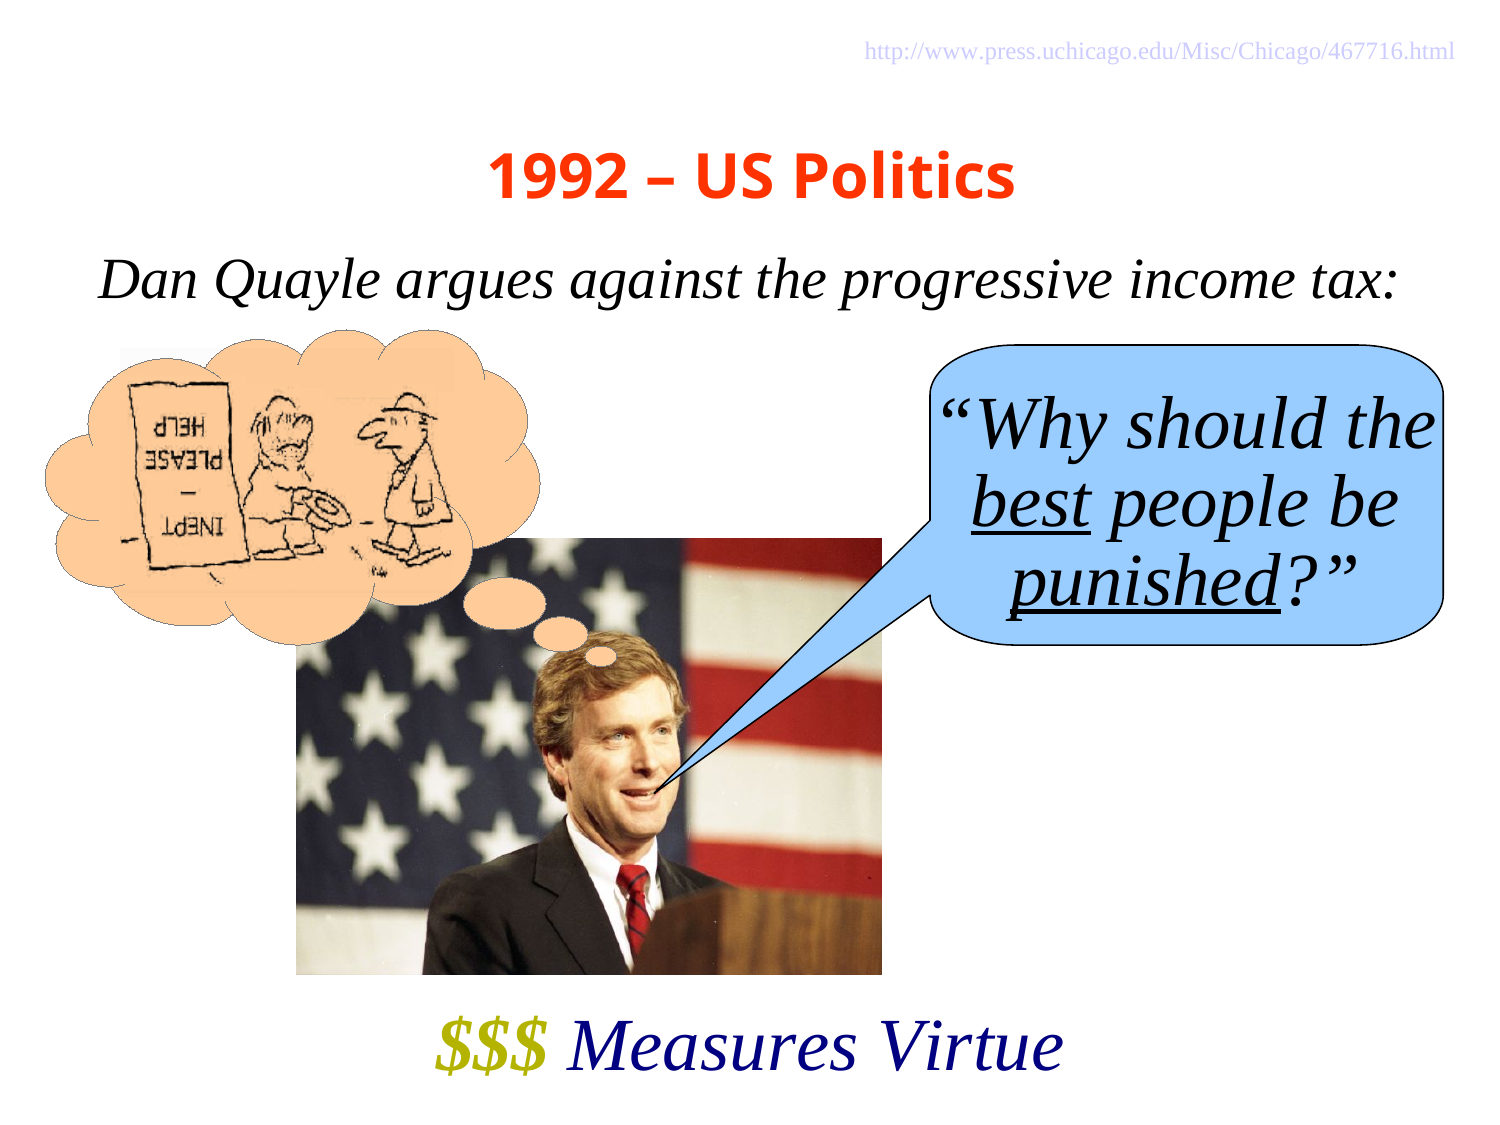

http://www.press.uchicago.edu/Misc/Chicago/467716.html
1992 – US Politics
Dan Quayle argues against the progressive income tax:
“Why should the best people be punished?”
$$$ Measures Virtue